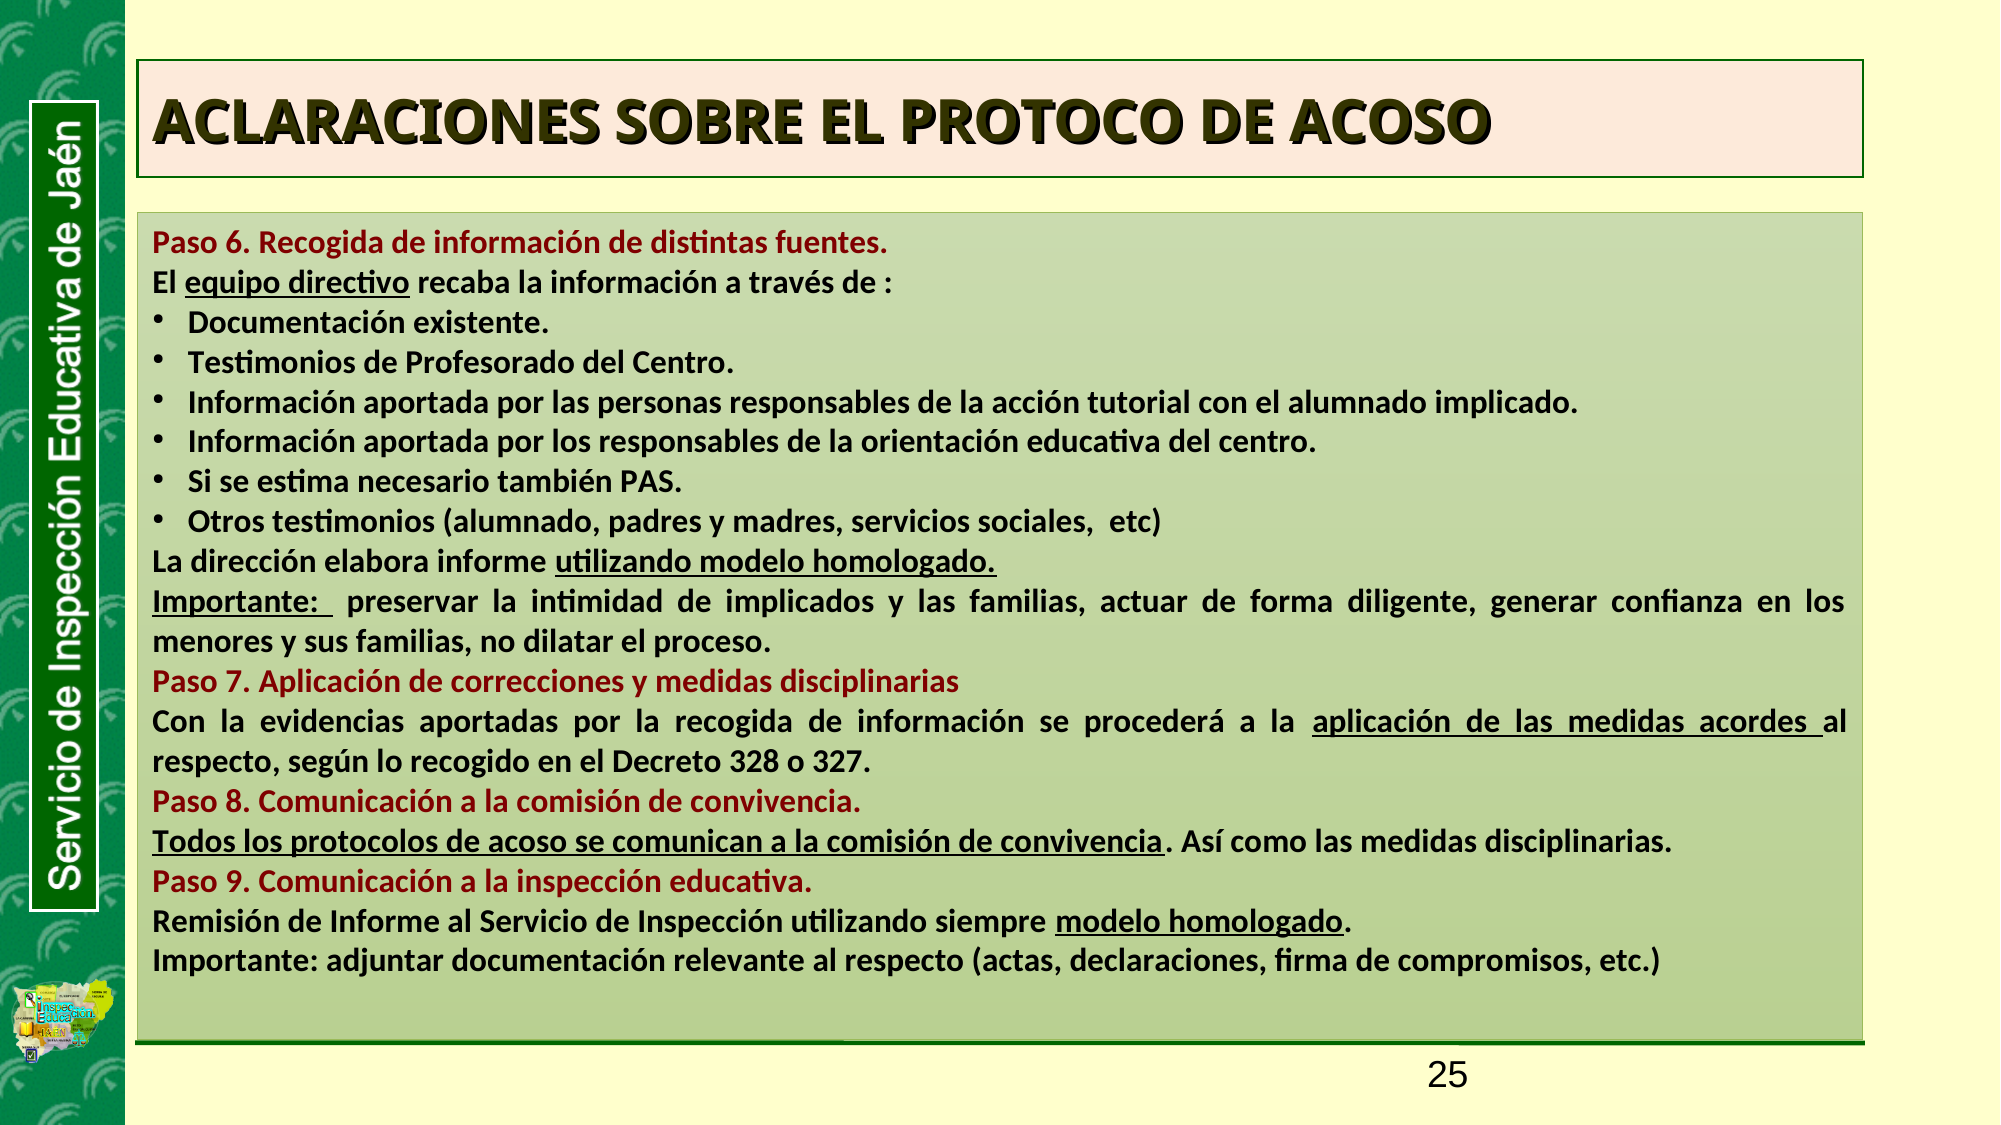

ACLARACIONES SOBRE EL PROTOCO DE ACOSO
Paso 6. Recogida de información de distintas fuentes.
El equipo directivo recaba la información a través de :
Documentación existente.
Testimonios de Profesorado del Centro.
Información aportada por las personas responsables de la acción tutorial con el alumnado implicado.
Información aportada por los responsables de la orientación educativa del centro.
Si se estima necesario también PAS.
Otros testimonios (alumnado, padres y madres, servicios sociales, etc)
La dirección elabora informe utilizando modelo homologado.
Importante: preservar la intimidad de implicados y las familias, actuar de forma diligente, generar confianza en los menores y sus familias, no dilatar el proceso.
Paso 7. Aplicación de correcciones y medidas disciplinarias
Con la evidencias aportadas por la recogida de información se procederá a la aplicación de las medidas acordes al respecto, según lo recogido en el Decreto 328 o 327.
Paso 8. Comunicación a la comisión de convivencia.
Todos los protocolos de acoso se comunican a la comisión de convivencia. Así como las medidas disciplinarias.
Paso 9. Comunicación a la inspección educativa.
Remisión de Informe al Servicio de Inspección utilizando siempre modelo homologado.
Importante: adjuntar documentación relevante al respecto (actas, declaraciones, firma de compromisos, etc.)